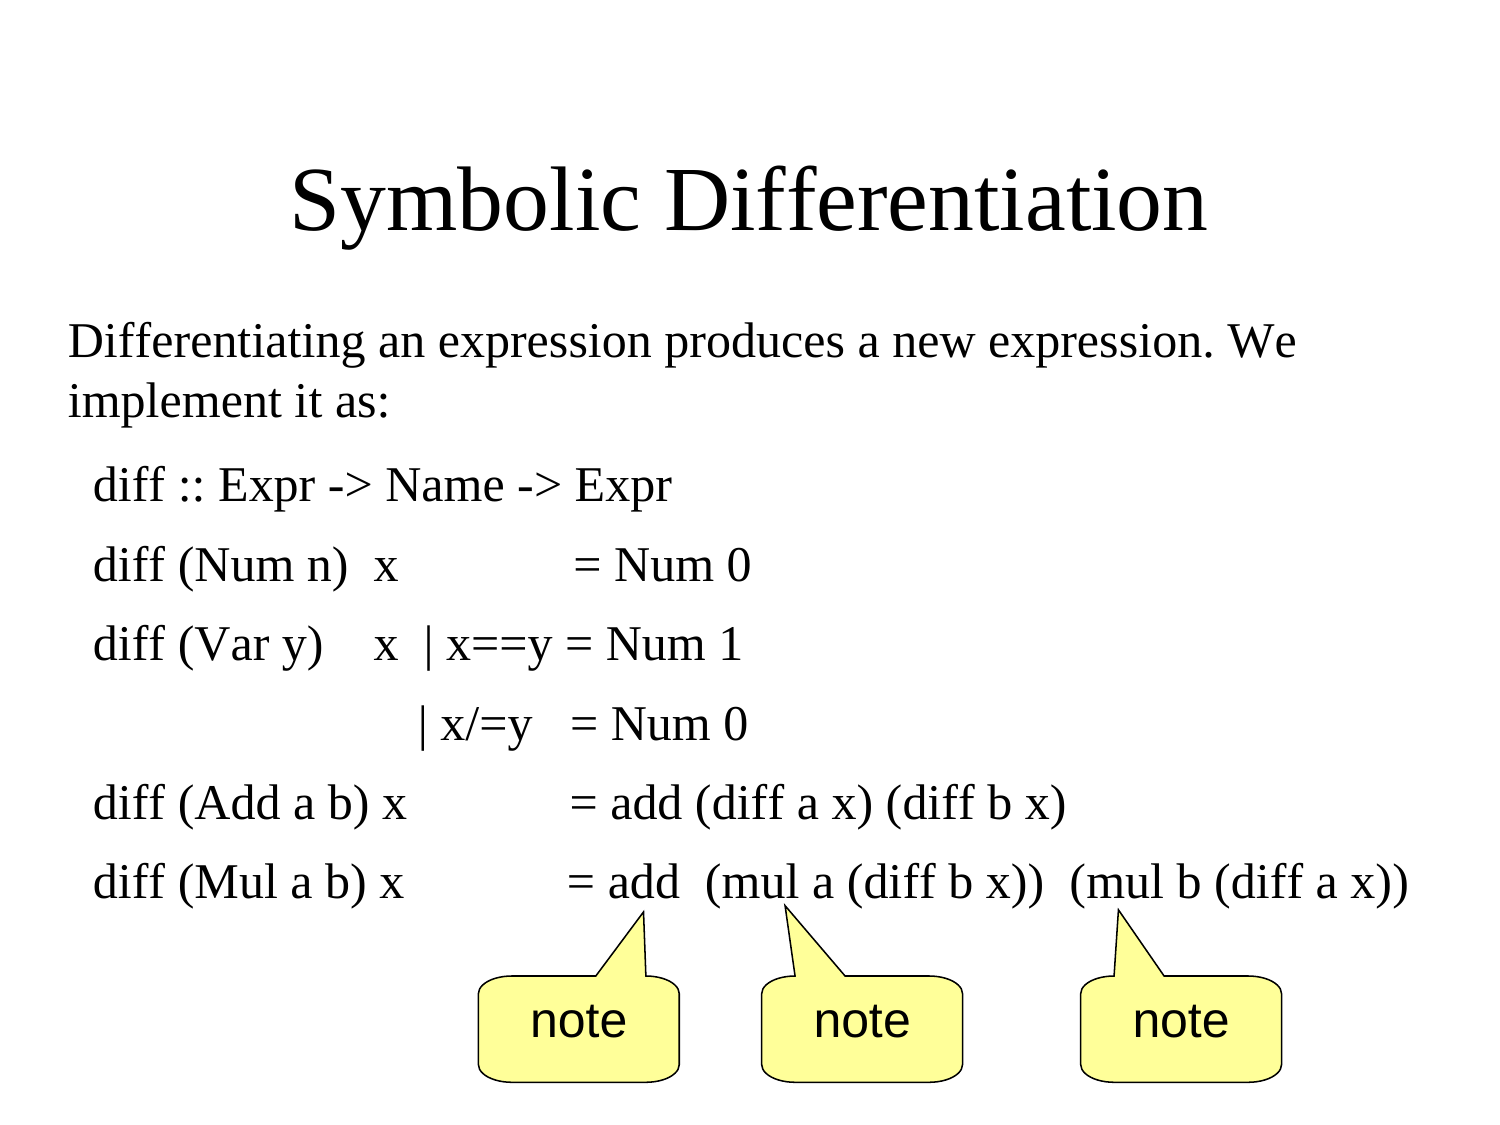

# Symbolic Differentiation
Differentiating an expression produces a new expression. We implement it as:
 diff :: Expr -> Name -> Expr
 diff (Num n) x = Num 0
 diff (Var y) x | x==y = Num 1
 	 | x/=y = Num 0
 diff (Add a b) x = add (diff a x) (diff b x)
 diff (Mul a b) x = add (mul a (diff b x)) (mul b (diff a x))
note
note
note